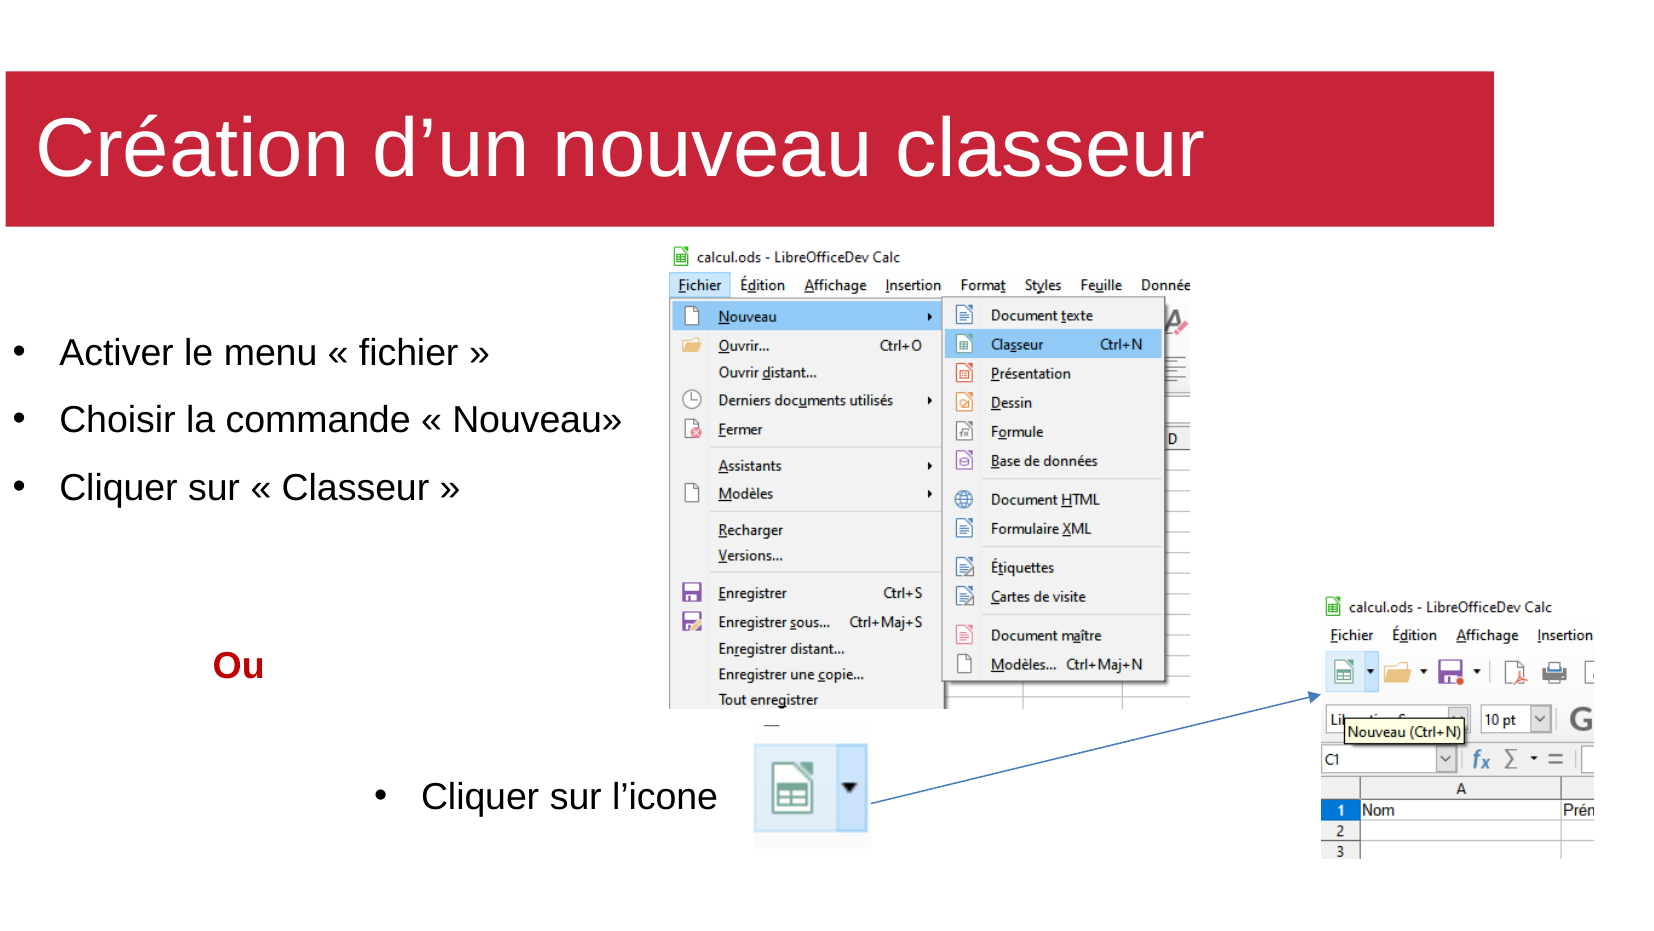

Création d’un nouveau classeur
Activer le menu « fichier »
Choisir la commande « Nouveau»
Cliquer sur « Classeur »
Ou
Cliquer sur l’icone